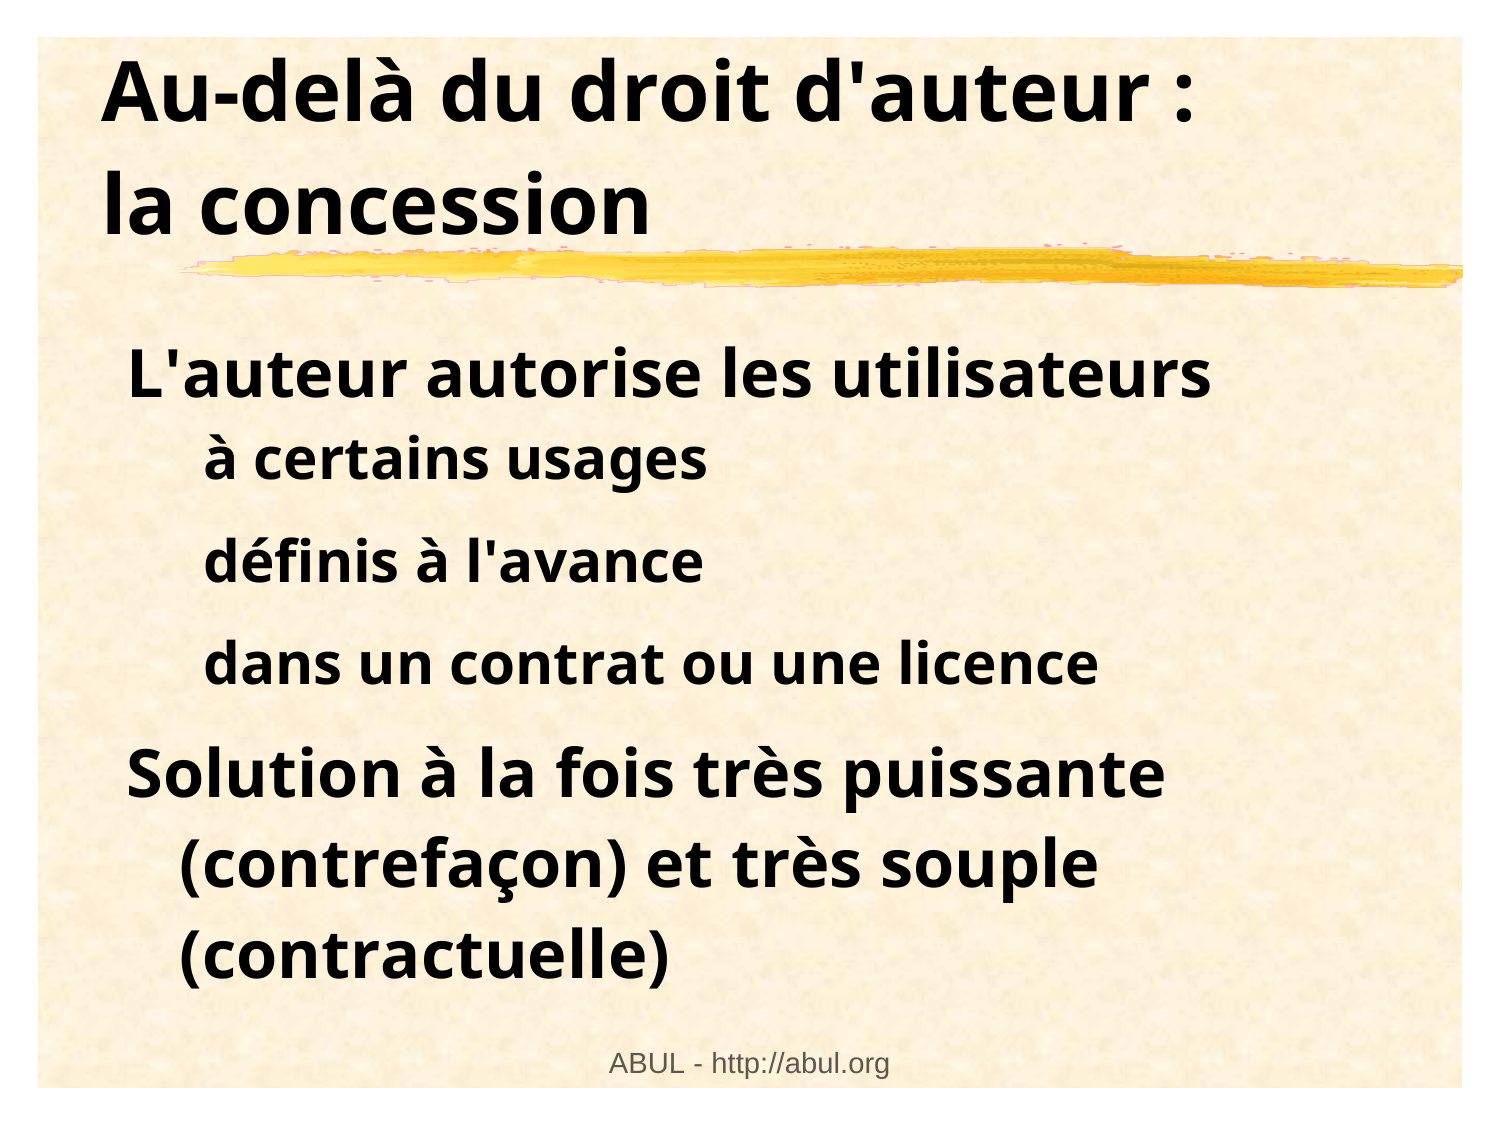

# Au-delà du droit d'auteur : la concession
L'auteur autorise les utilisateurs
à certains usages
définis à l'avance
dans un contrat ou une licence
Solution à la fois très puissante (contrefaçon) et très souple (contractuelle)